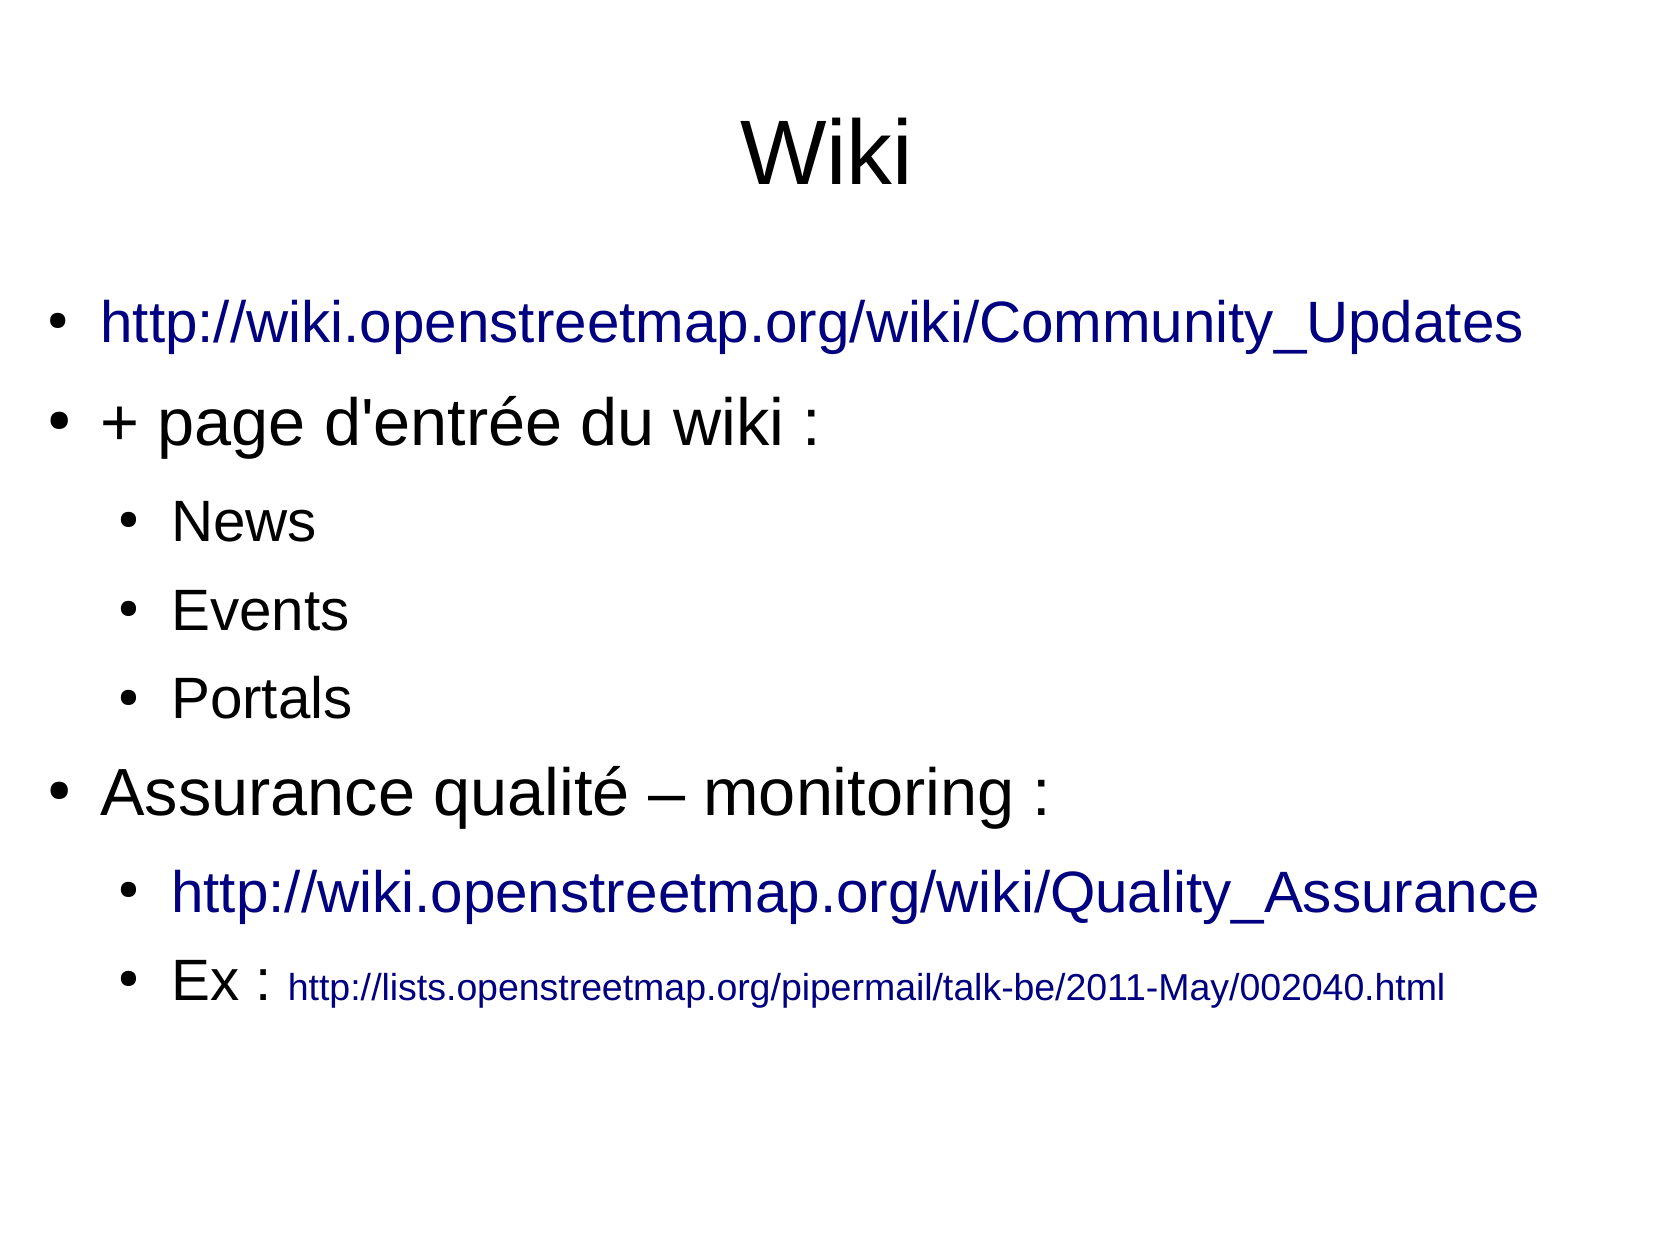

# Wiki
http://wiki.openstreetmap.org/wiki/Community_Updates
+ page d'entrée du wiki :
News
Events
Portals
Assurance qualité – monitoring :
http://wiki.openstreetmap.org/wiki/Quality_Assurance
Ex : http://lists.openstreetmap.org/pipermail/talk-be/2011-May/002040.html